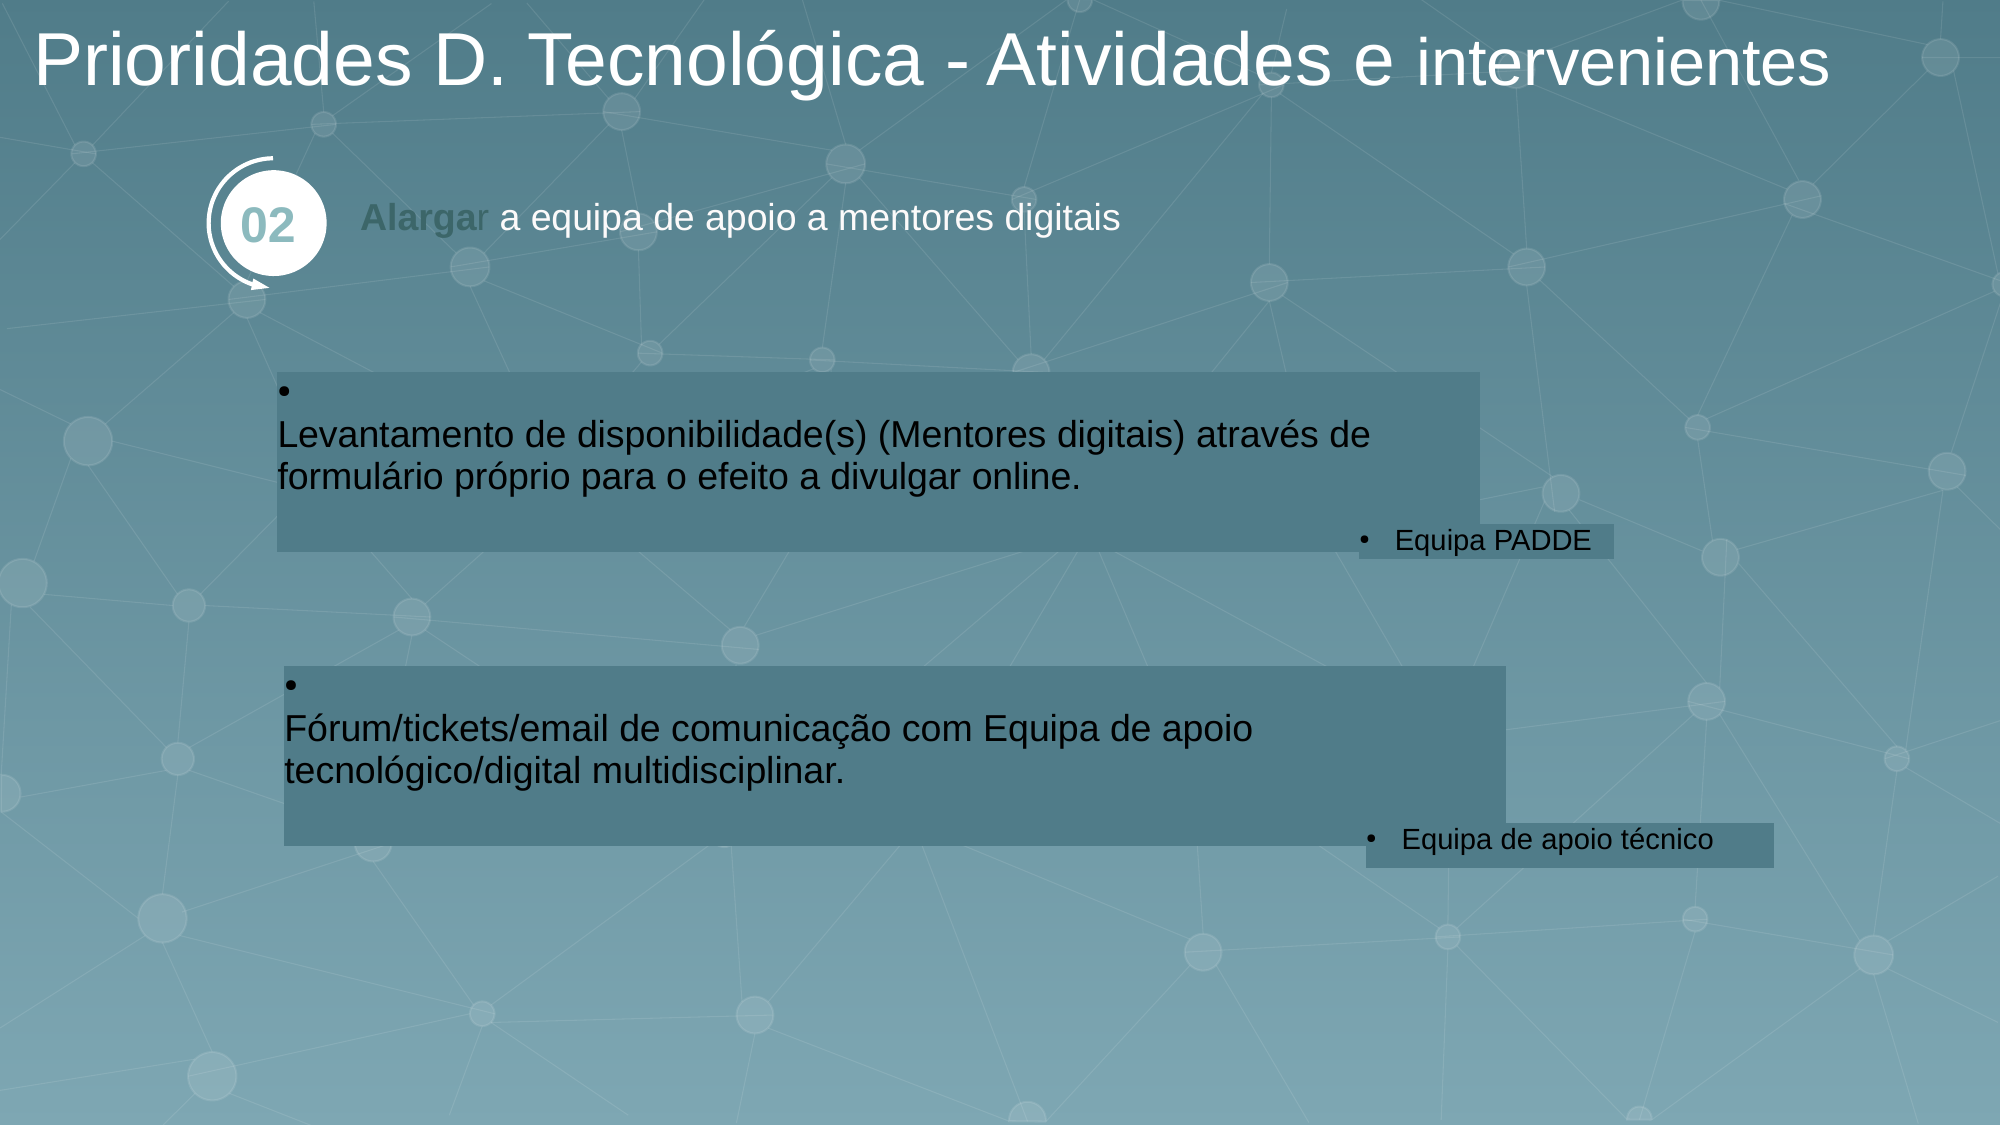

Prioridades D. Tecnológica - Atividades e intervenientes
02
Alargar a equipa de apoio a mentores digitais
| Levantamento de disponibilidade(s) (Mentores digitais) através de formulário próprio para o efeito a divulgar online. |
| --- |
| Equipa PADDE |
| --- |
| Fórum/tickets/email de comunicação com Equipa de apoio tecnológico/digital multidisciplinar. |
| --- |
| Equipa de apoio técnico |
| --- |